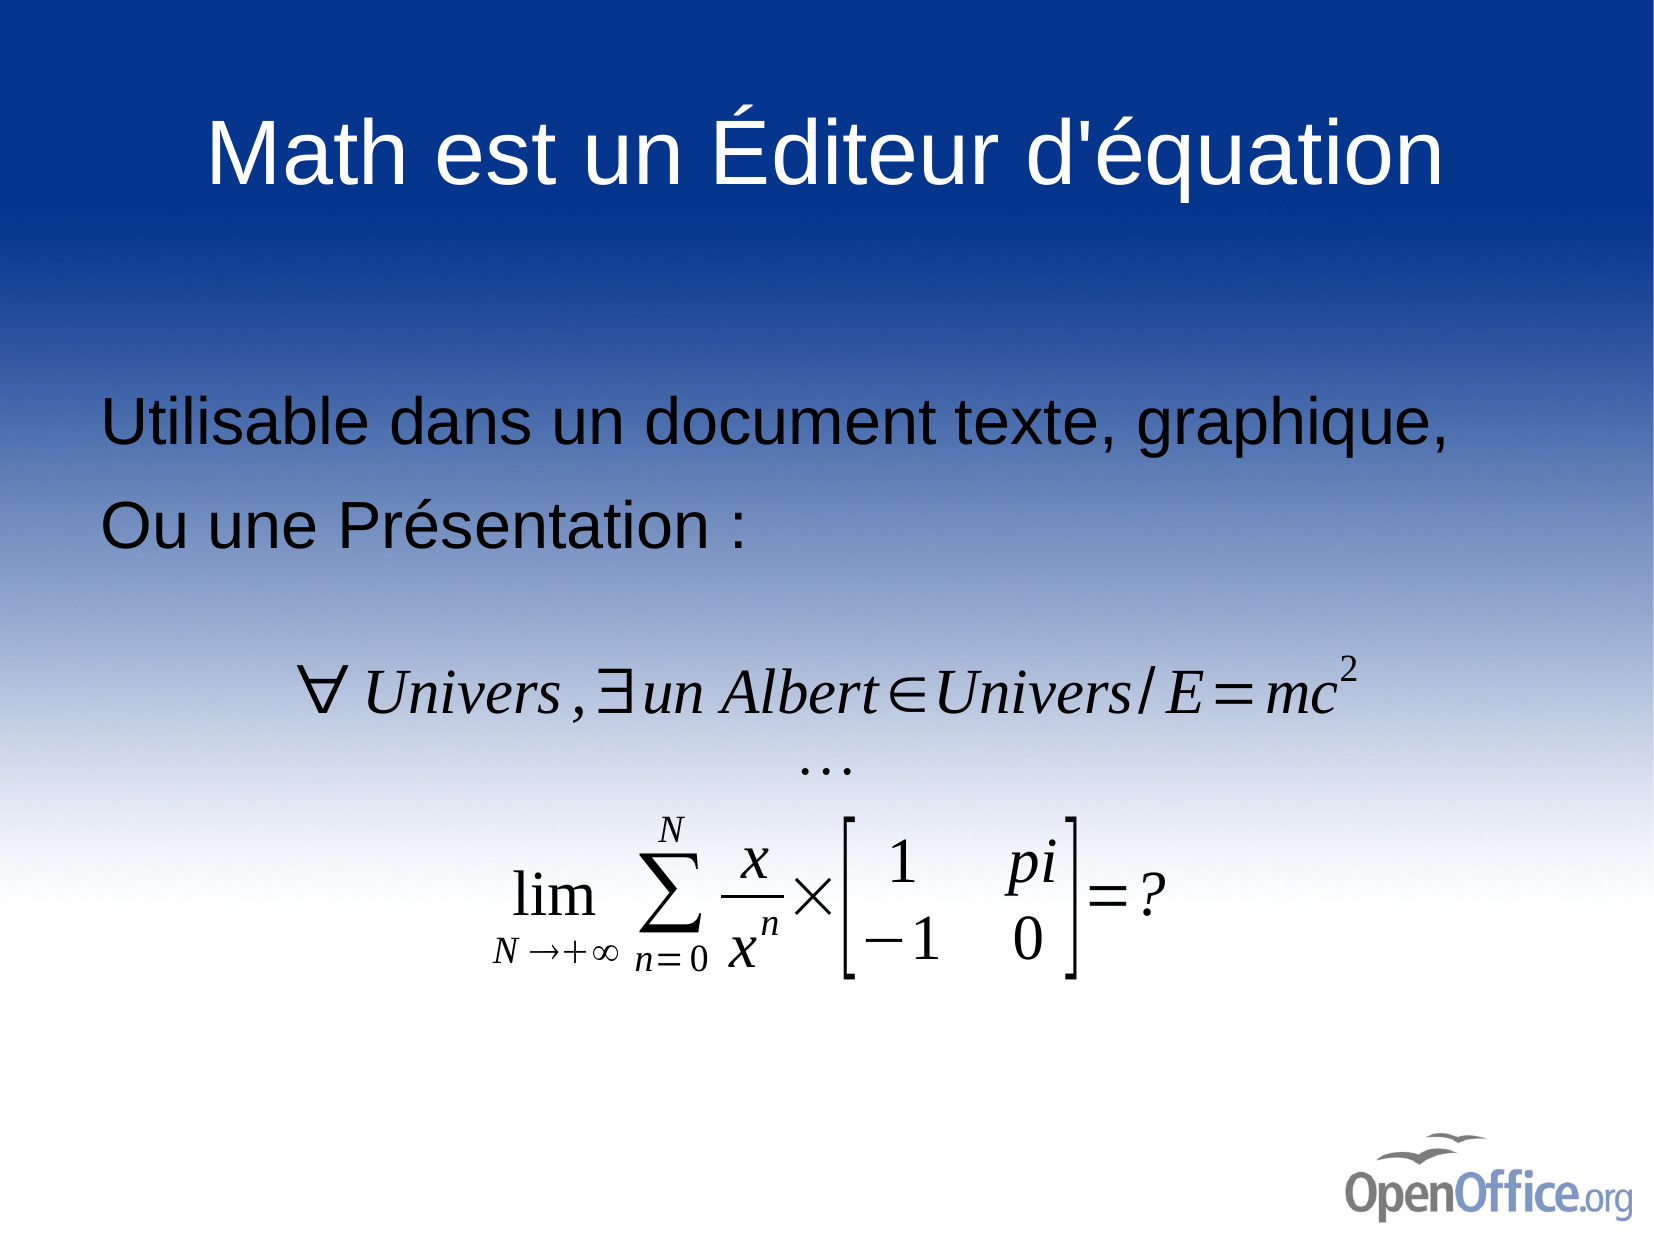

# Math est un Éditeur d'équation
Utilisable dans un document texte, graphique,
Ou une Présentation :